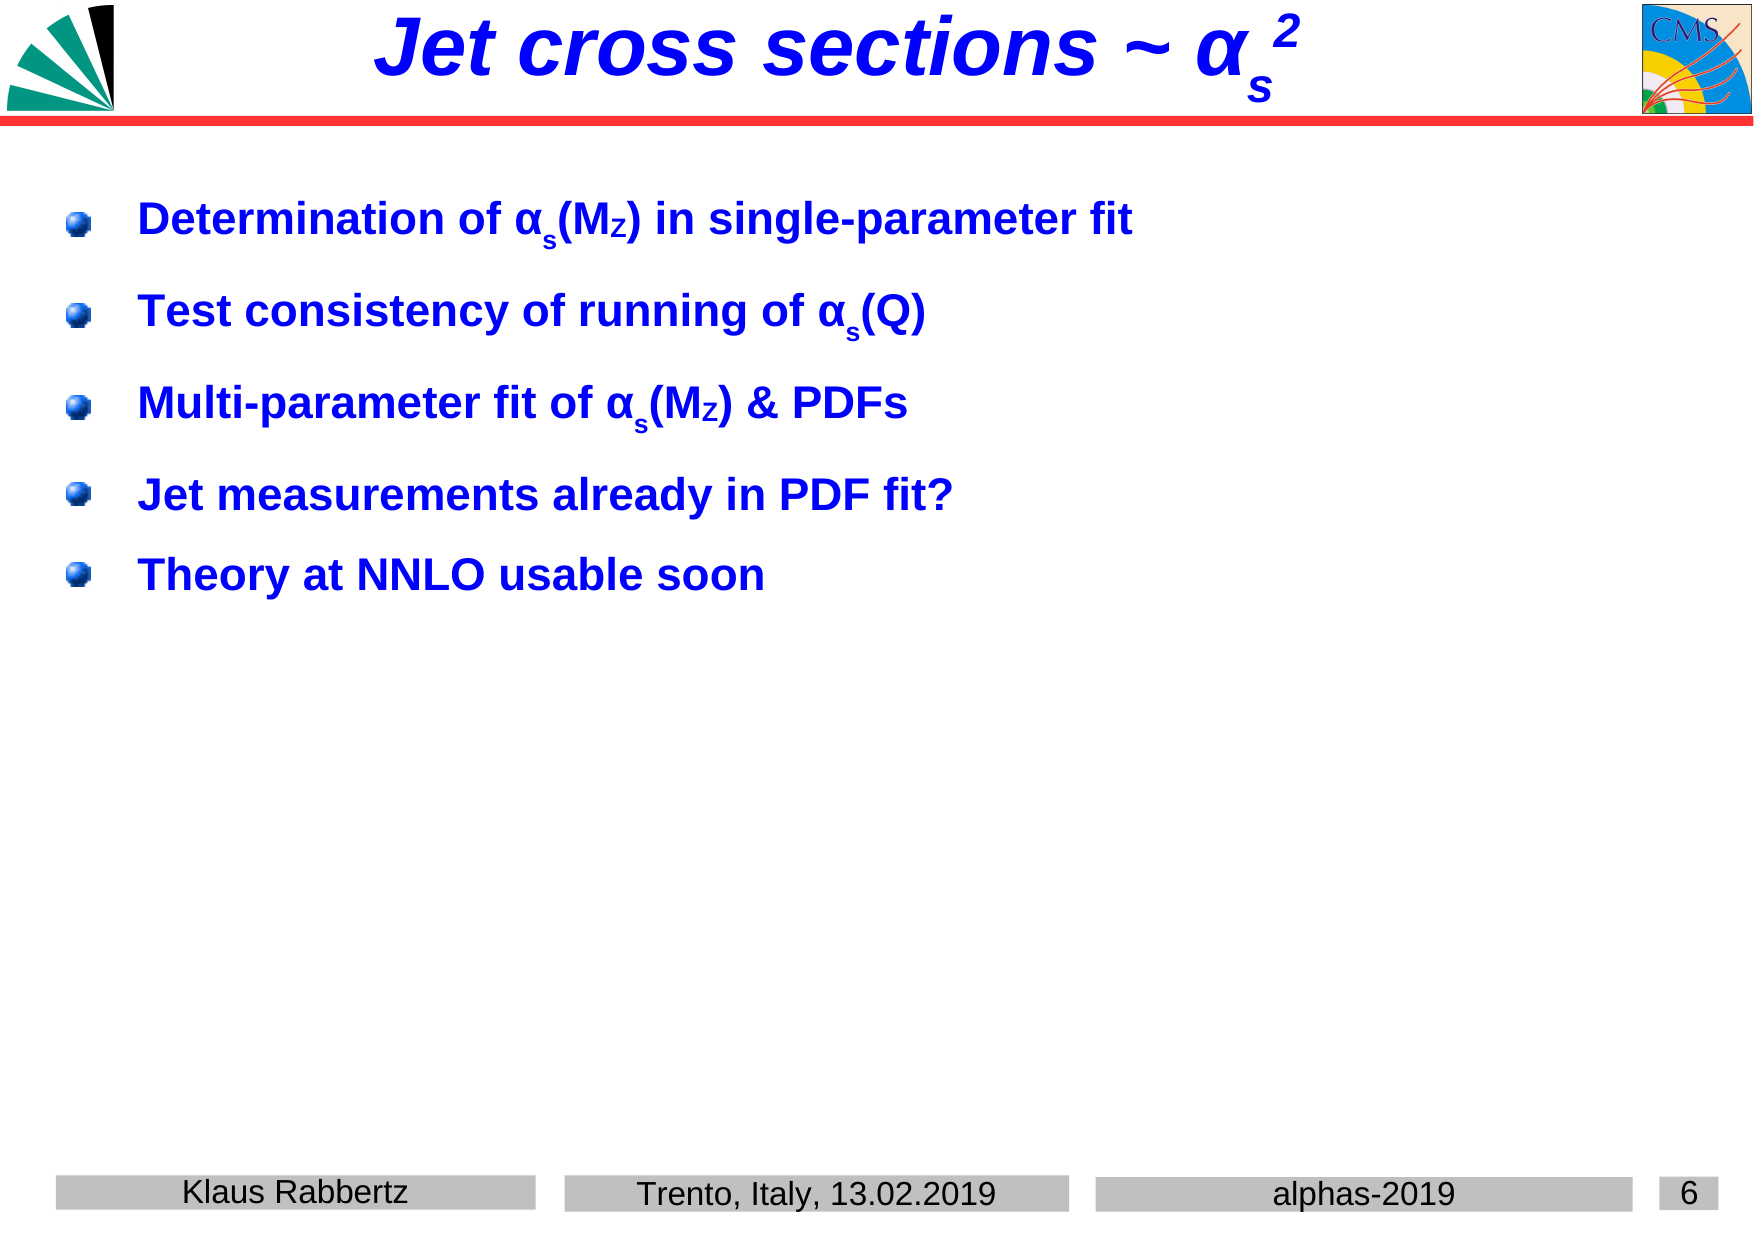

# Jet cross sections ~ αs2
Determination of αs(MZ) in single-parameter fit
Test consistency of running of αs(Q)
Multi-parameter fit of αs(MZ) & PDFs
Jet measurements already in PDF fit?
Theory at NNLO usable soon